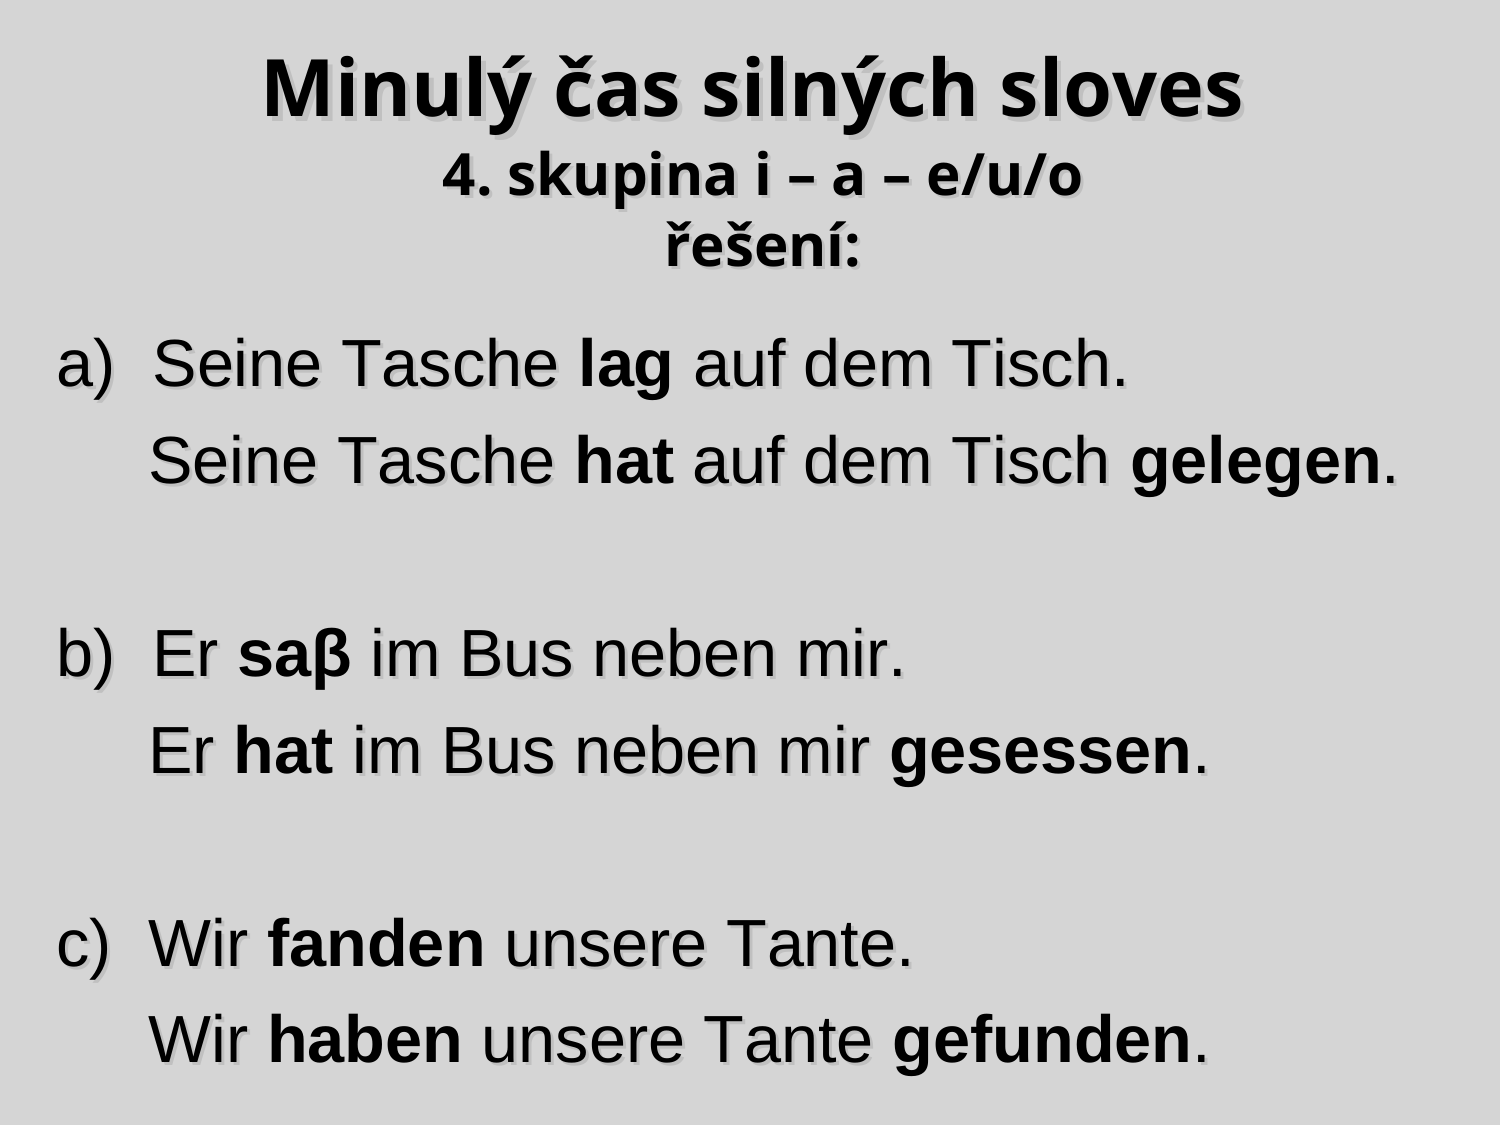

# Minulý čas silných sloves 4. skupina i – a – e/u/o řešení:
a) Seine Tasche lag auf dem Tisch.
 Seine Tasche hat auf dem Tisch gelegen.
b) Er saβ im Bus neben mir.
 Er hat im Bus neben mir gesessen.
c) Wir fanden unsere Tante.
 Wir haben unsere Tante gefunden.